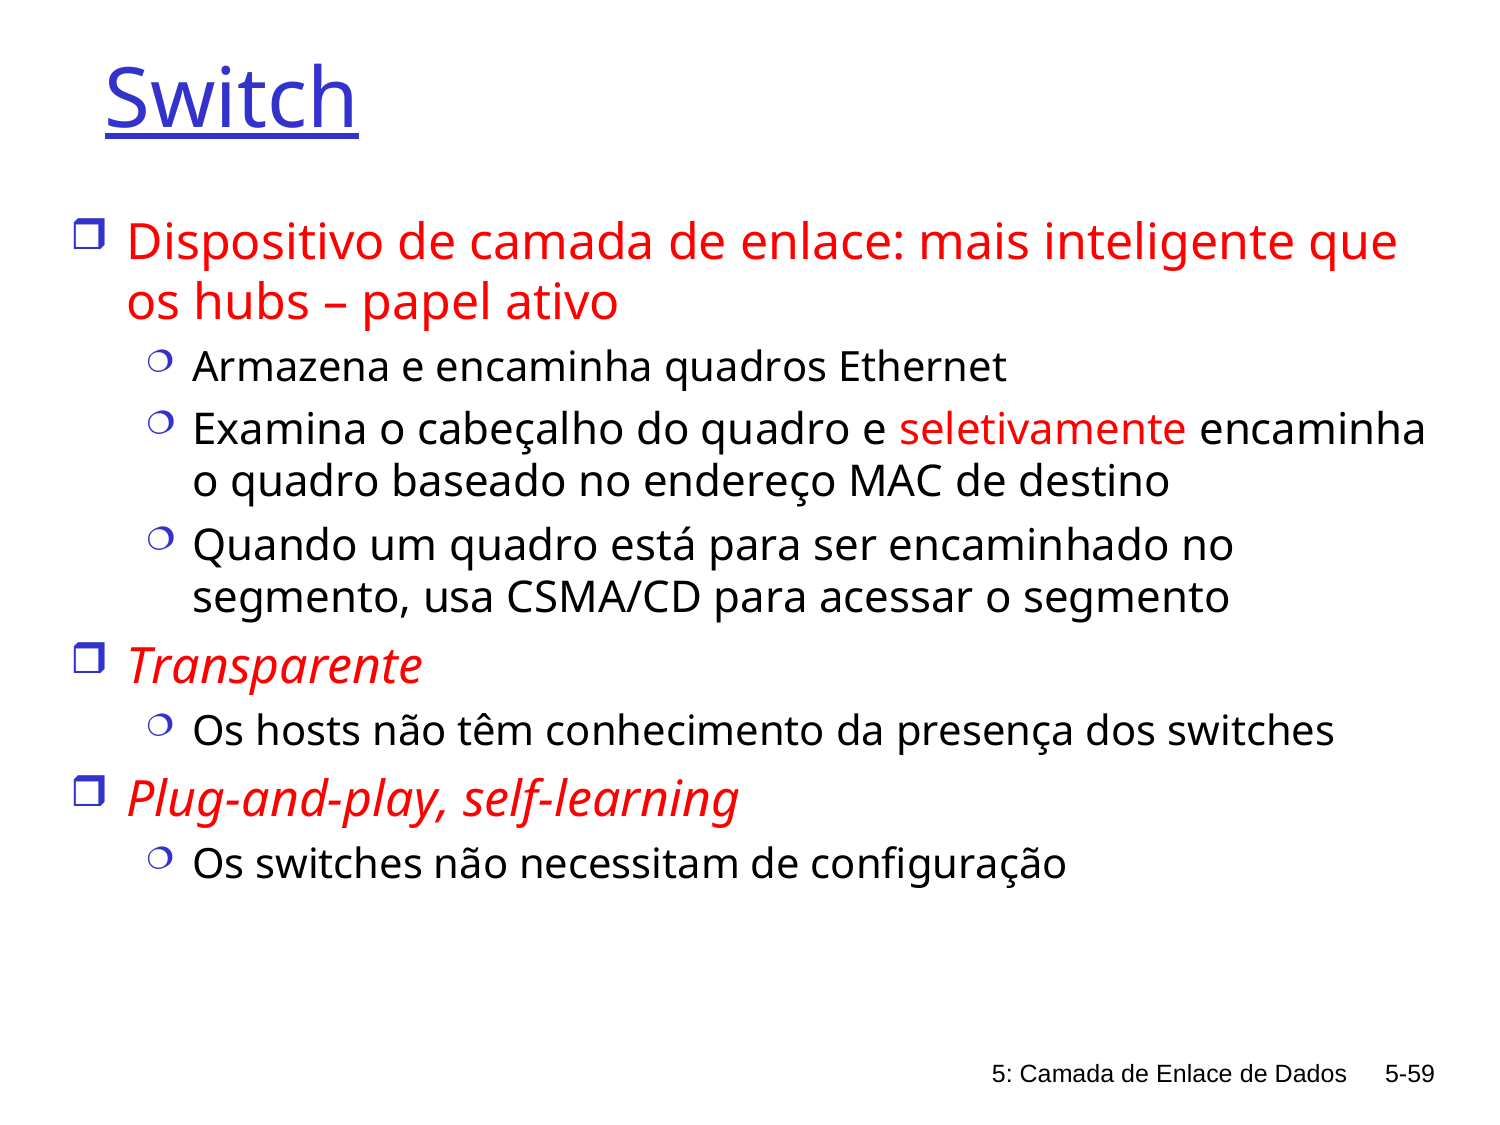

# Switch
Dispositivo de camada de enlace: mais inteligente que os hubs – papel ativo
Armazena e encaminha quadros Ethernet
Examina o cabeçalho do quadro e seletivamente encaminha o quadro baseado no endereço MAC de destino
Quando um quadro está para ser encaminhado no segmento, usa CSMA/CD para acessar o segmento
Transparente
Os hosts não têm conhecimento da presença dos switches
Plug-and-play, self-learning
Os switches não necessitam de configuração
5: Camada de Enlace de Dados